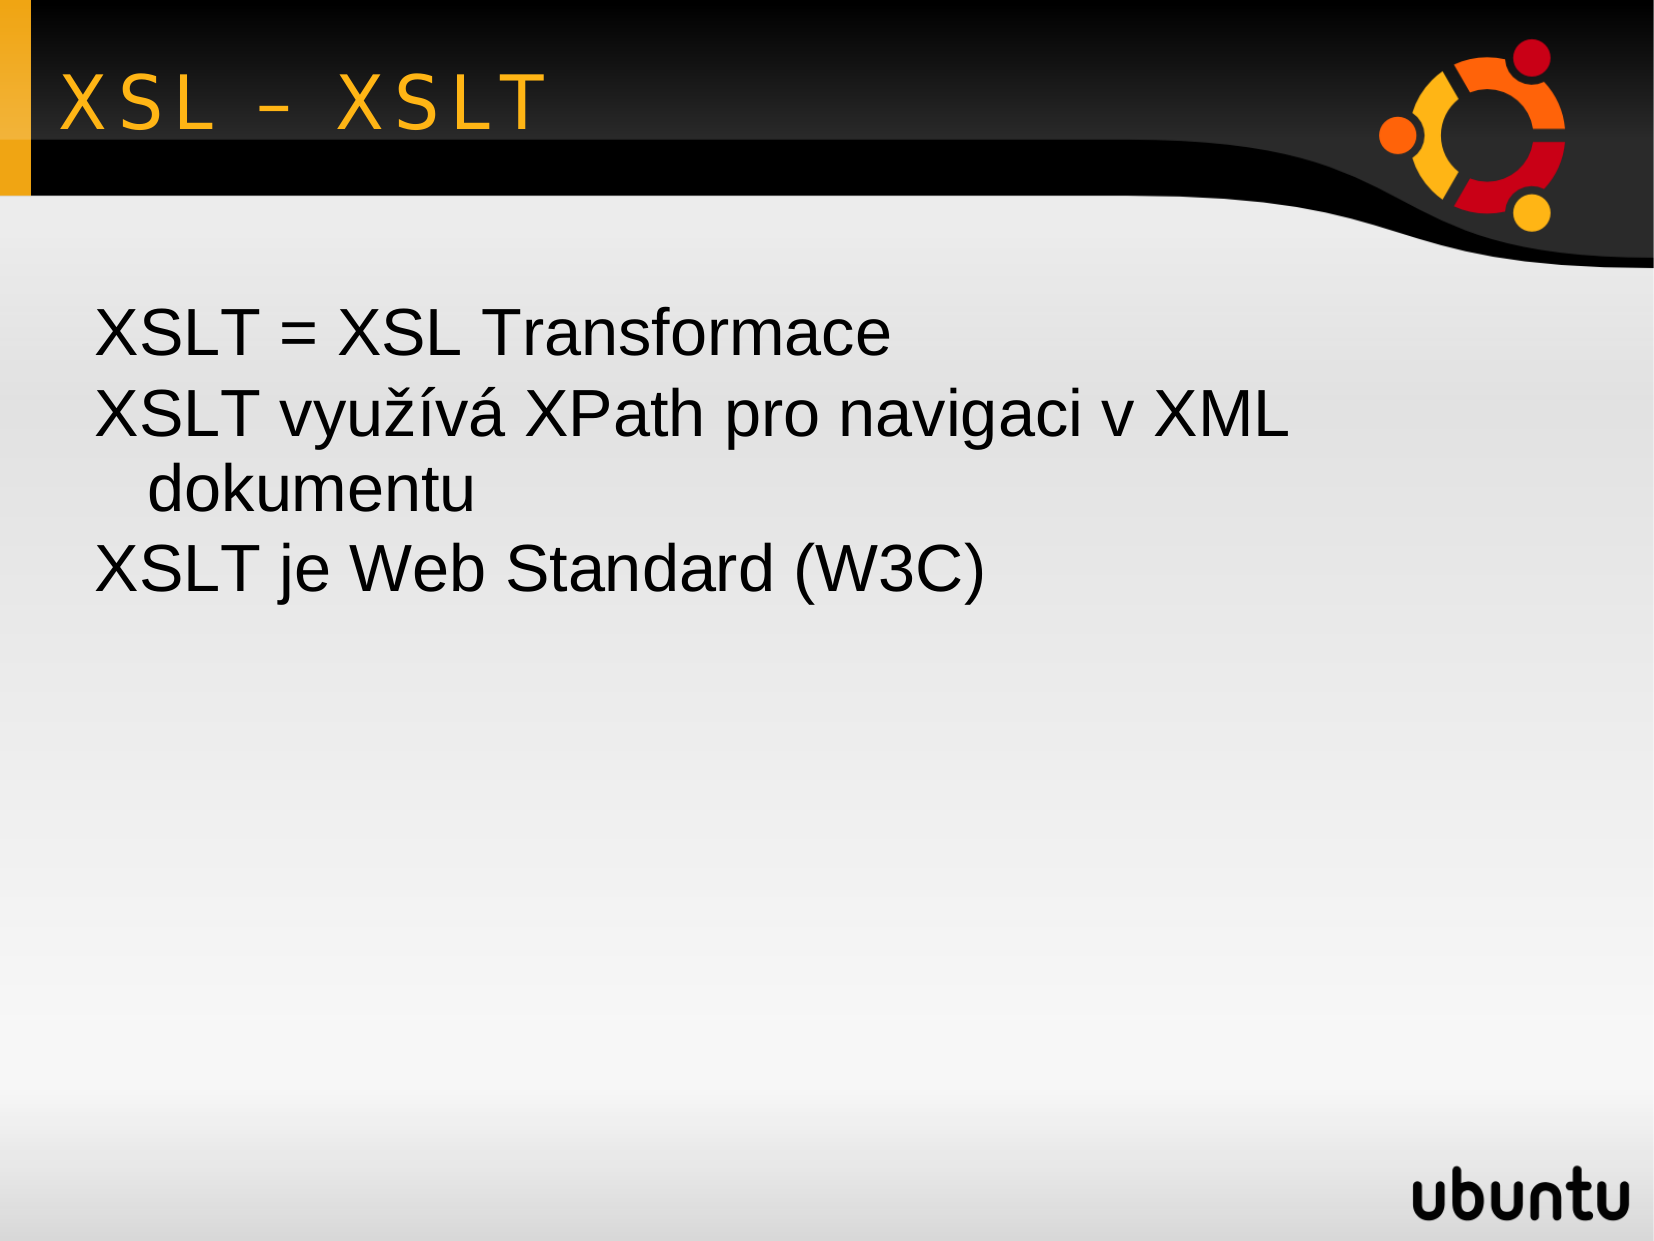

# XSL – XSLT
XSLT = XSL Transformace
XSLT využívá XPath pro navigaci v XML dokumentu
XSLT je Web Standard (W3C)